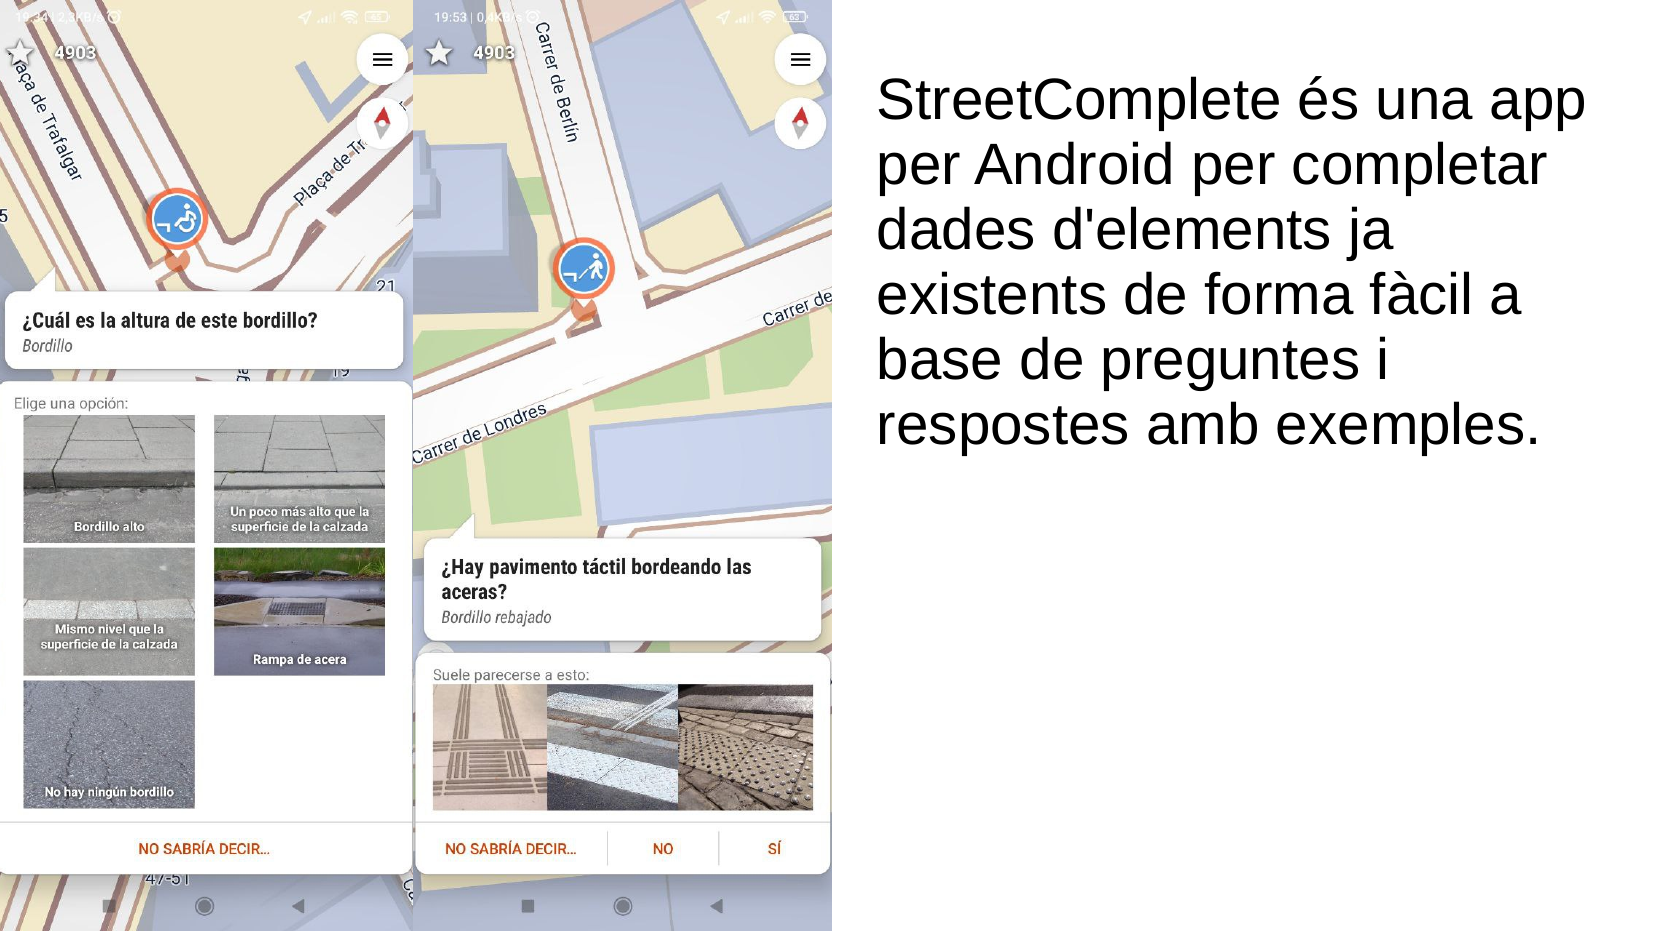

StreetComplete és una app per Android per completar dades d'elements ja existents de forma fàcil a base de preguntes i respostes amb exemples.